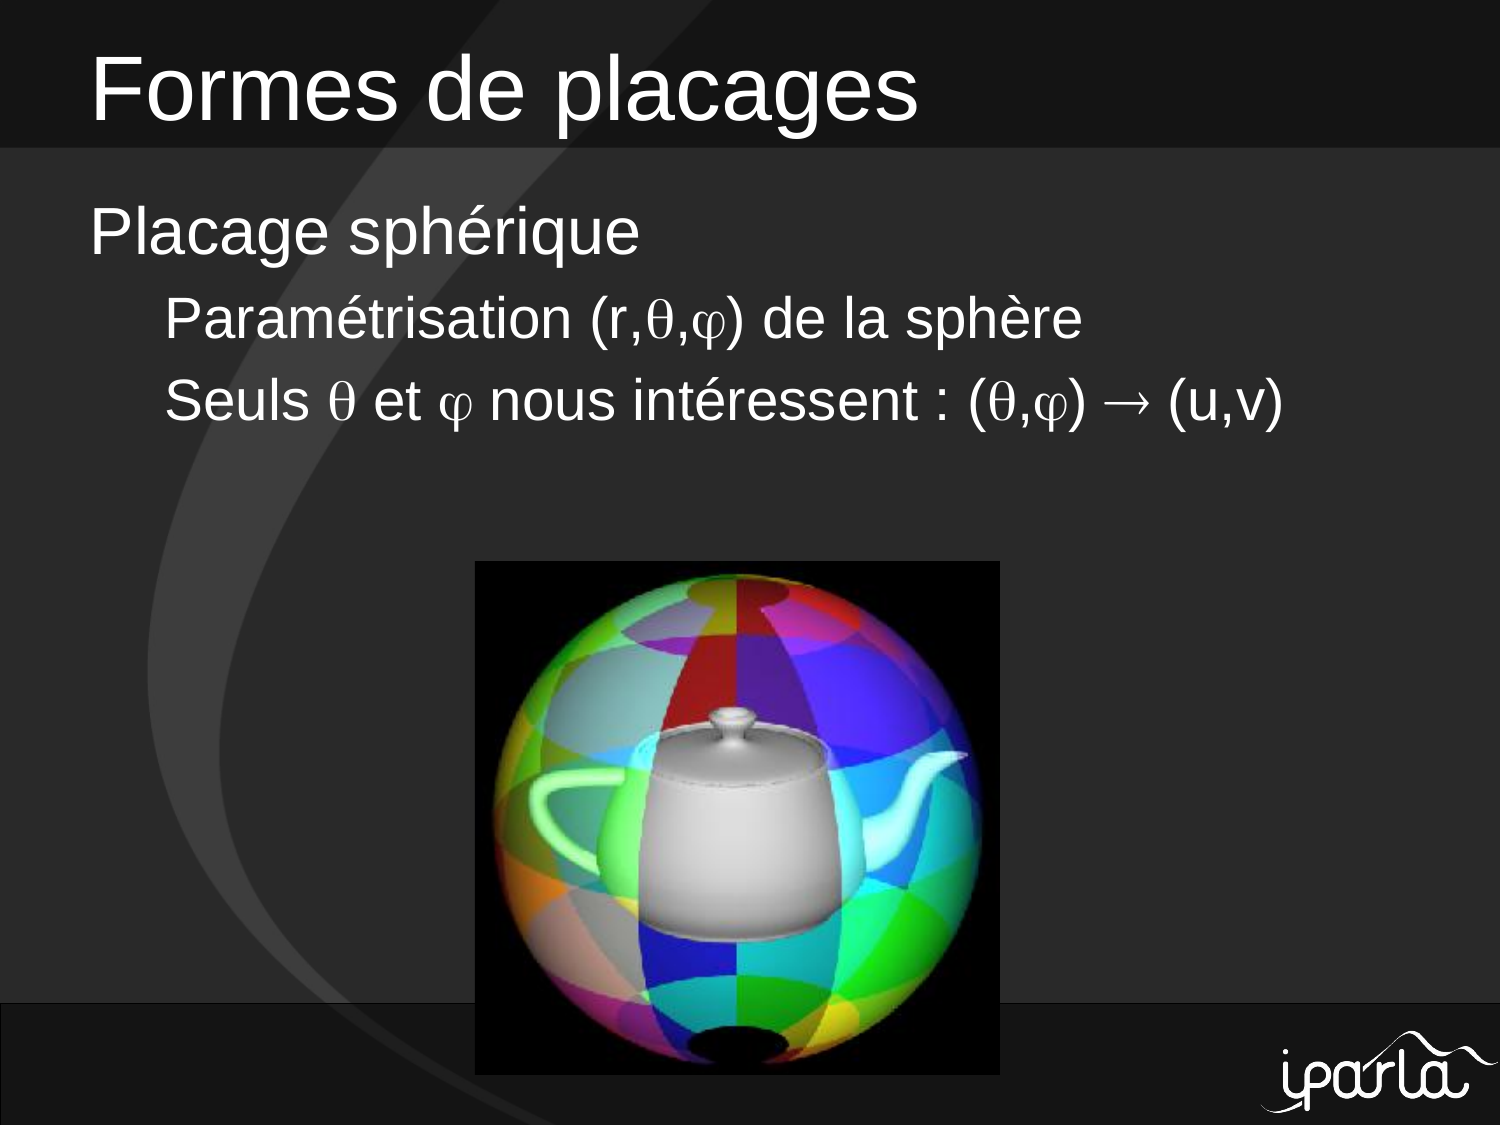

# Formes de placages
Placage sphérique
Paramétrisation (r,,) de la sphère
Seuls  et  nous intéressent : (,)  (u,v)